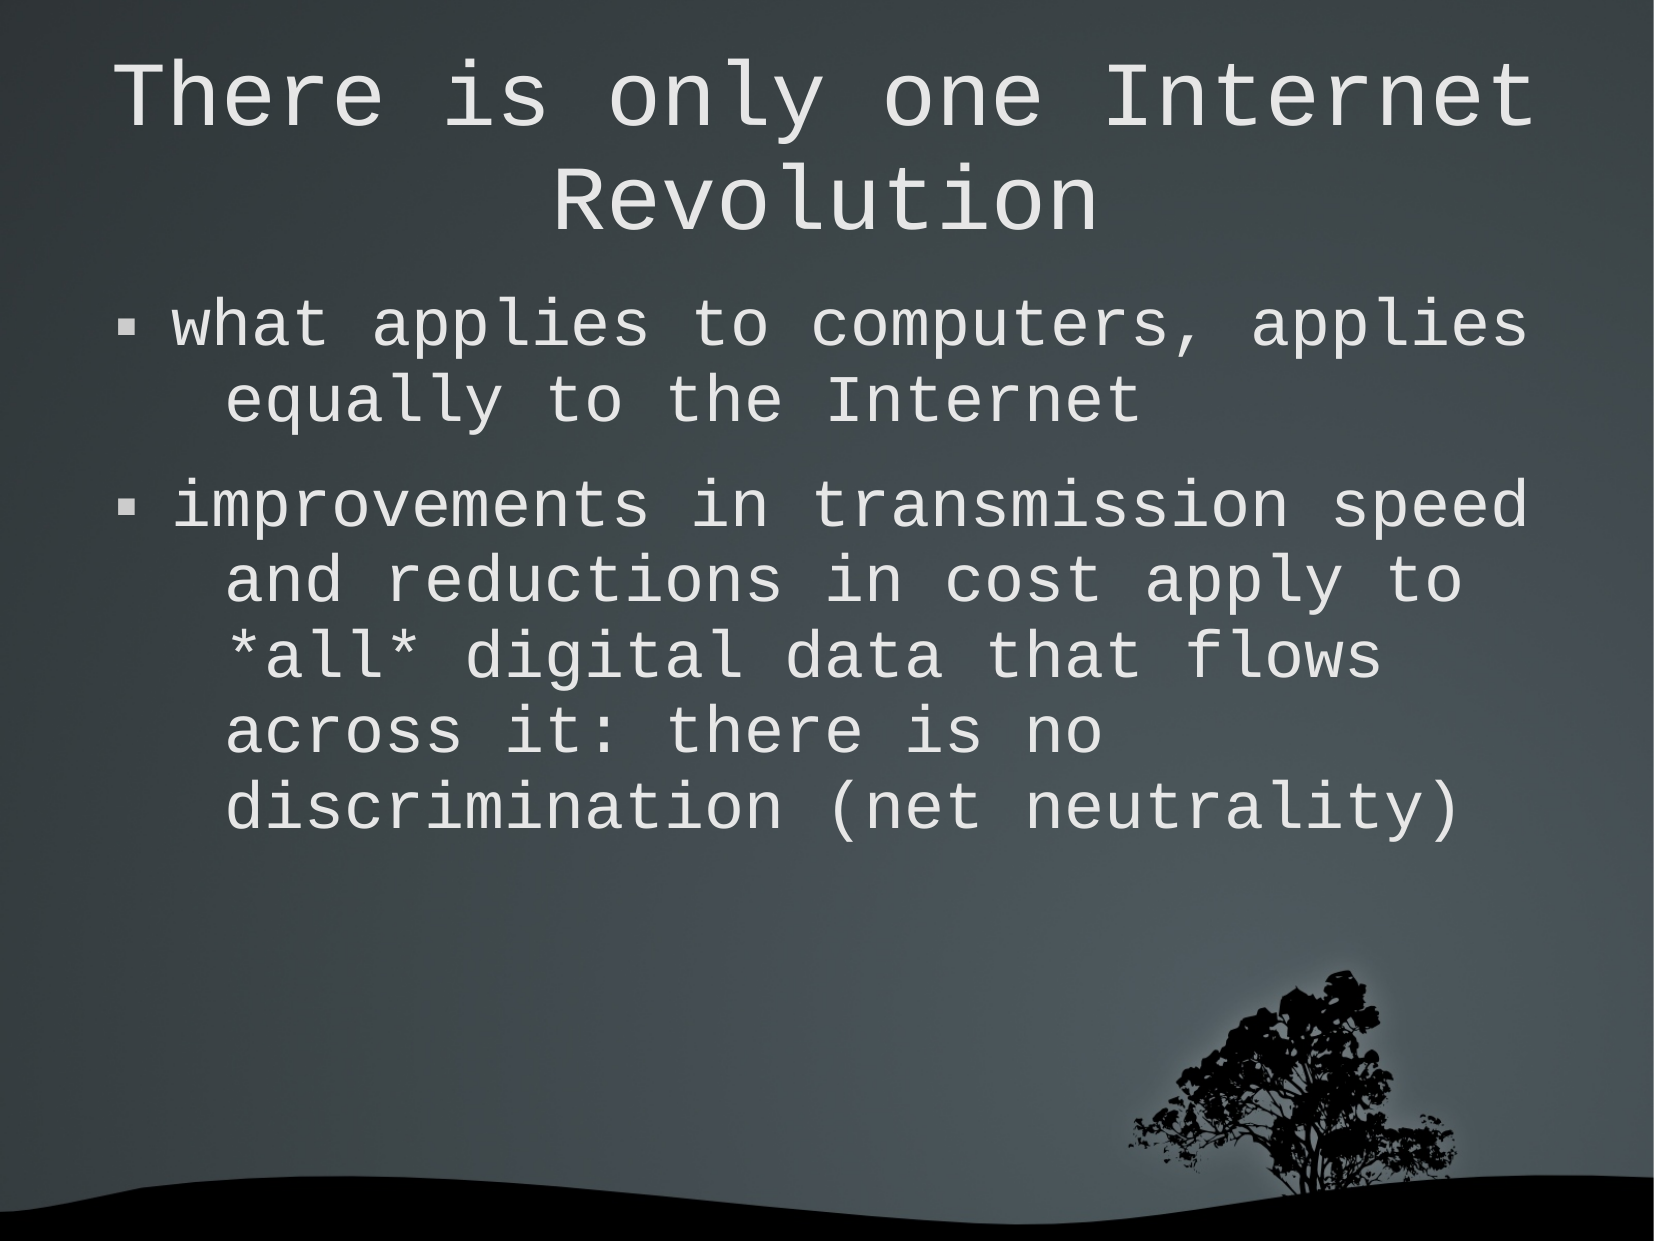

# There is only one Internet Revolution
what applies to computers, applies equally to the Internet
improvements in transmission speed and reductions in cost apply to *all* digital data that flows across it: there is no discrimination (net neutrality)